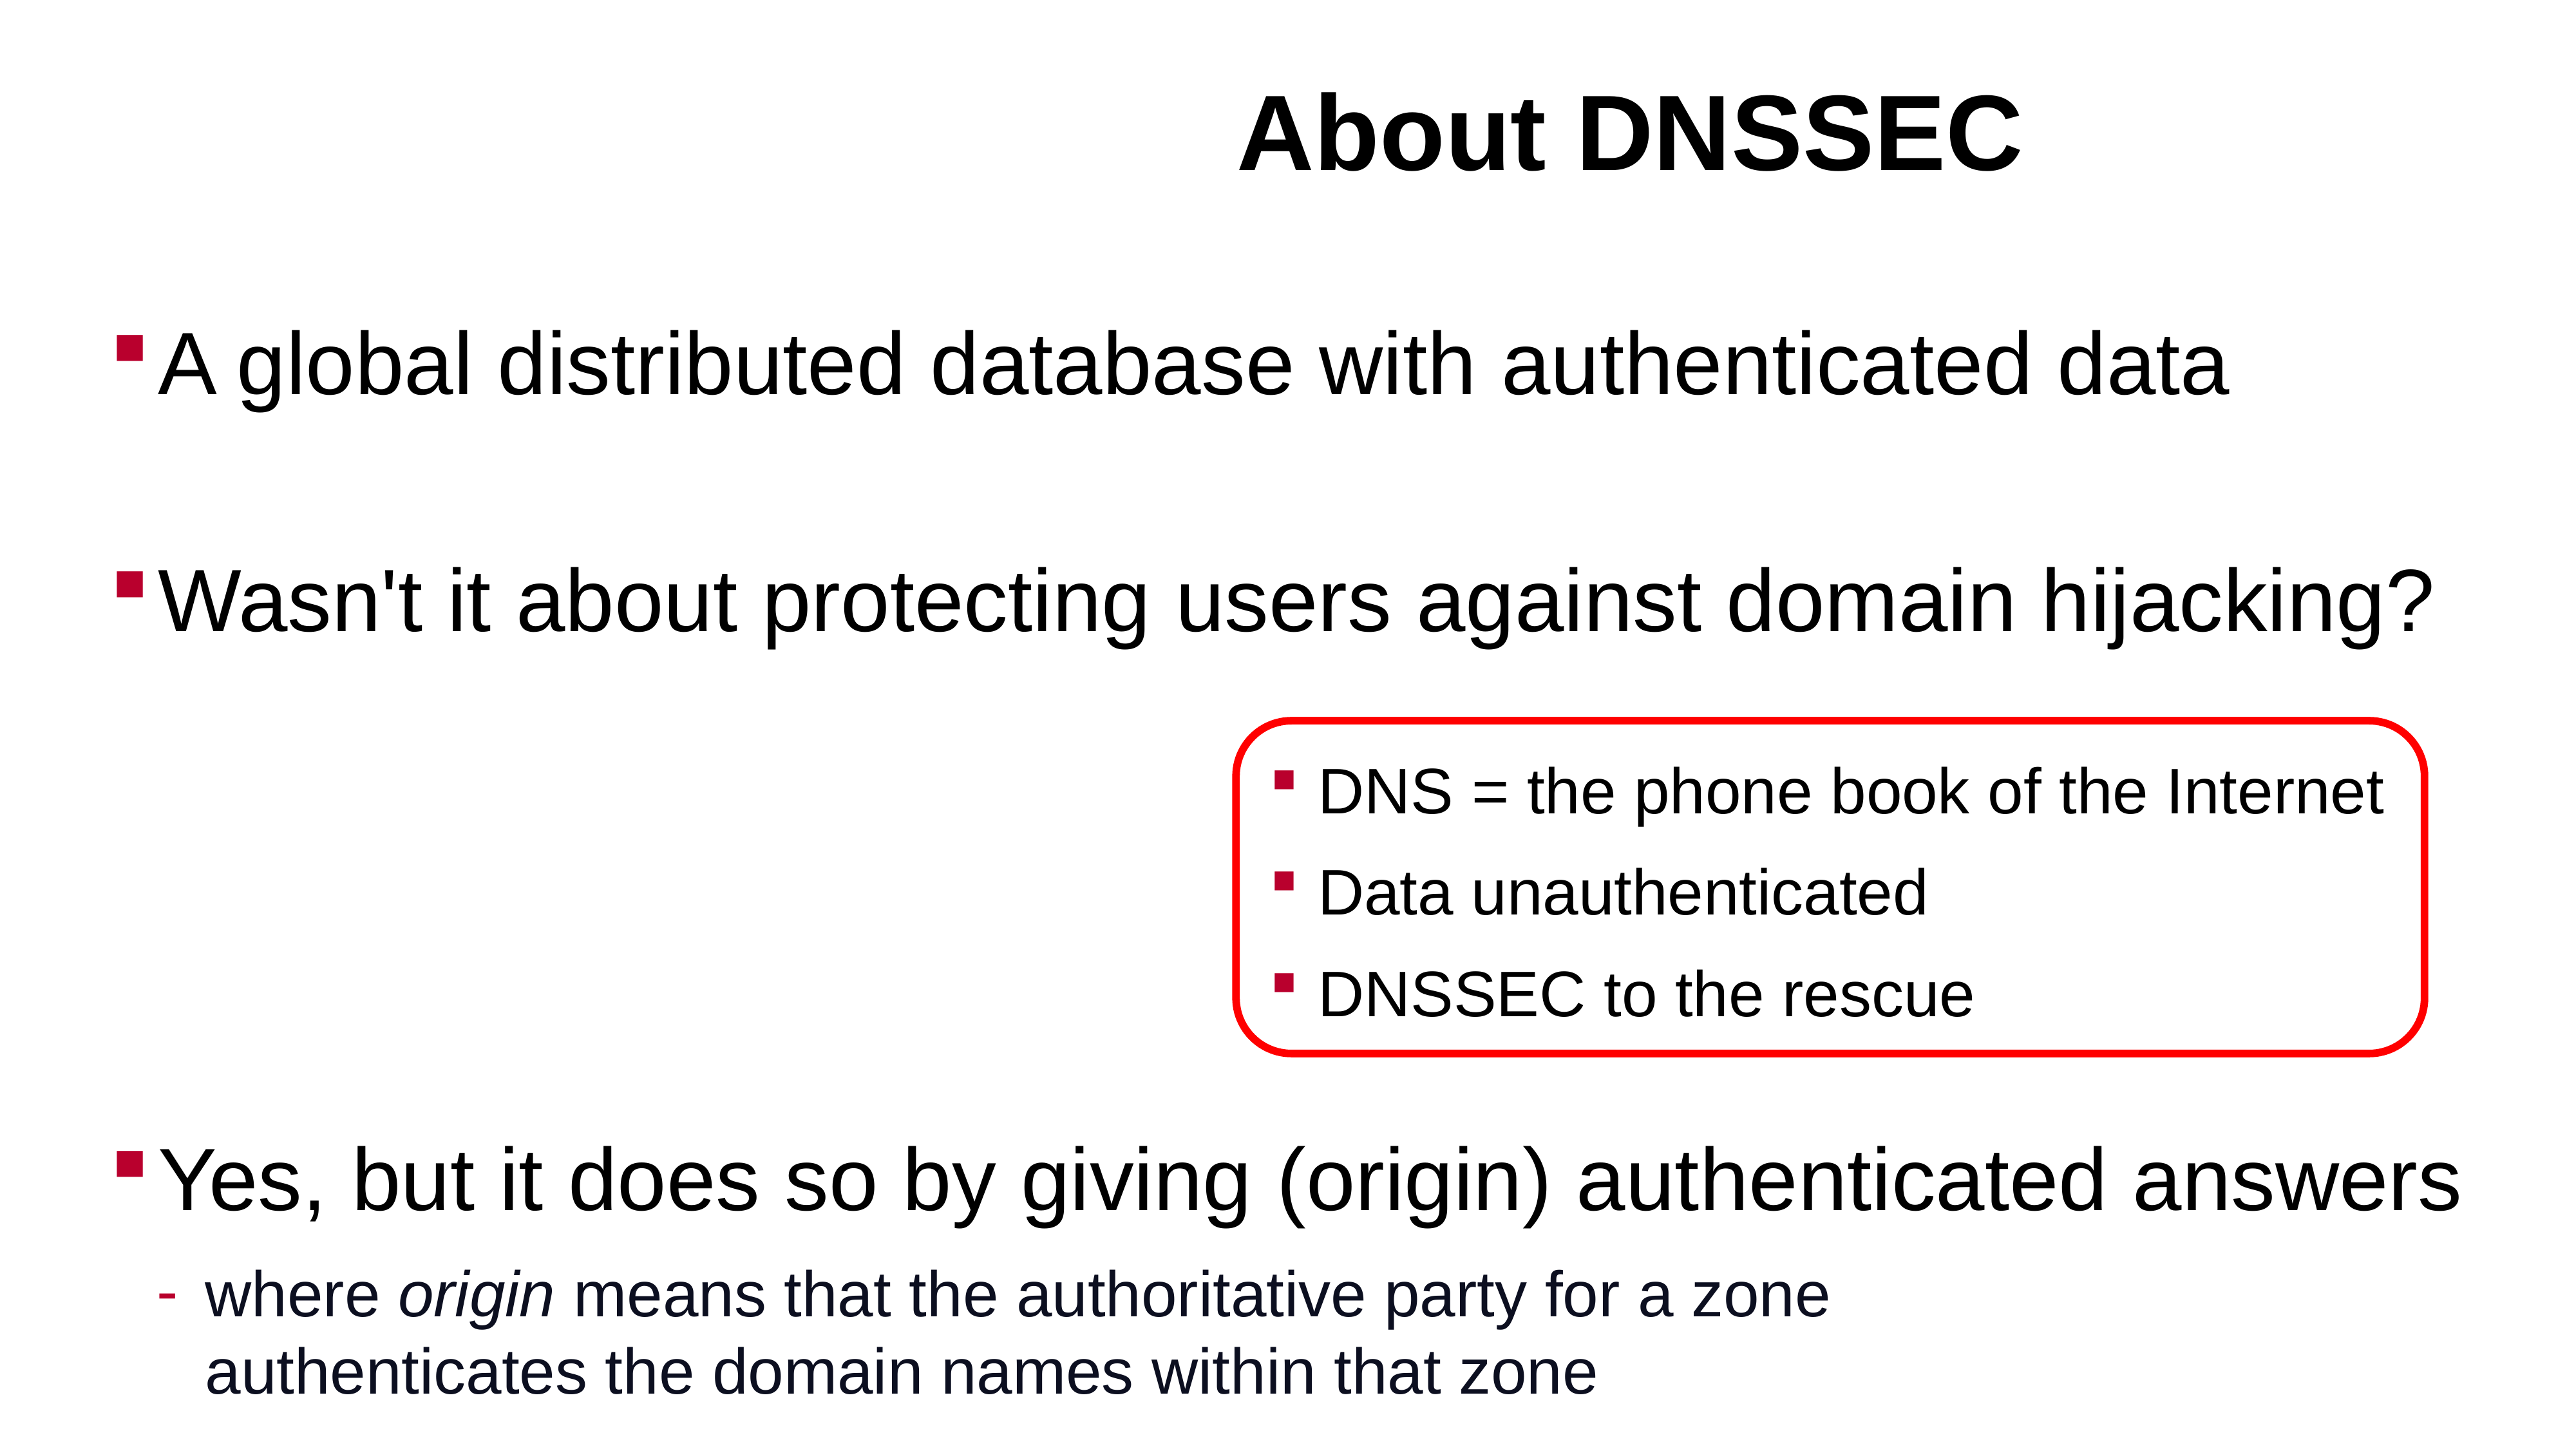

# About DNSSEC
A global distributed database with authenticated data
Wasn't it about protecting users against domain hijacking?
Yes, but it does so by giving (origin) authenticated answers
where origin means that the authoritative party for a zone
authenticates the domain names within that zone
DNS = the phone book of the Internet
Data unauthenticated
DNSSEC to the rescue